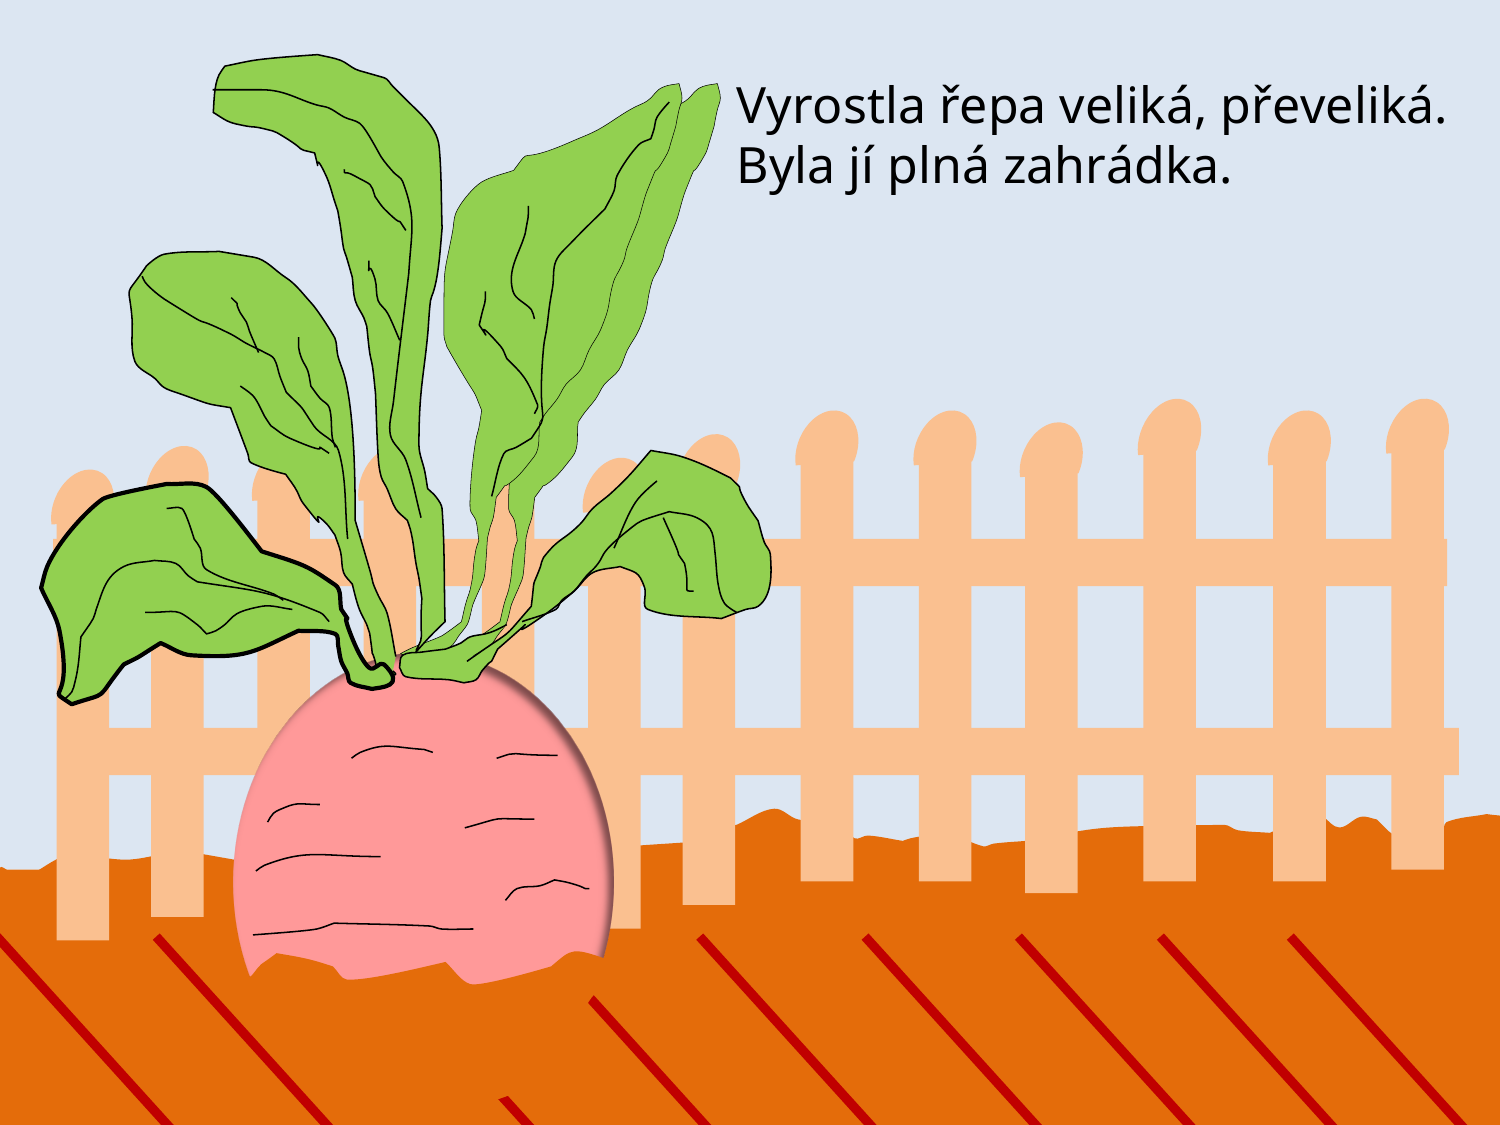

Vyrostla řepa veliká, převeliká.
Byla jí plná zahrádka.